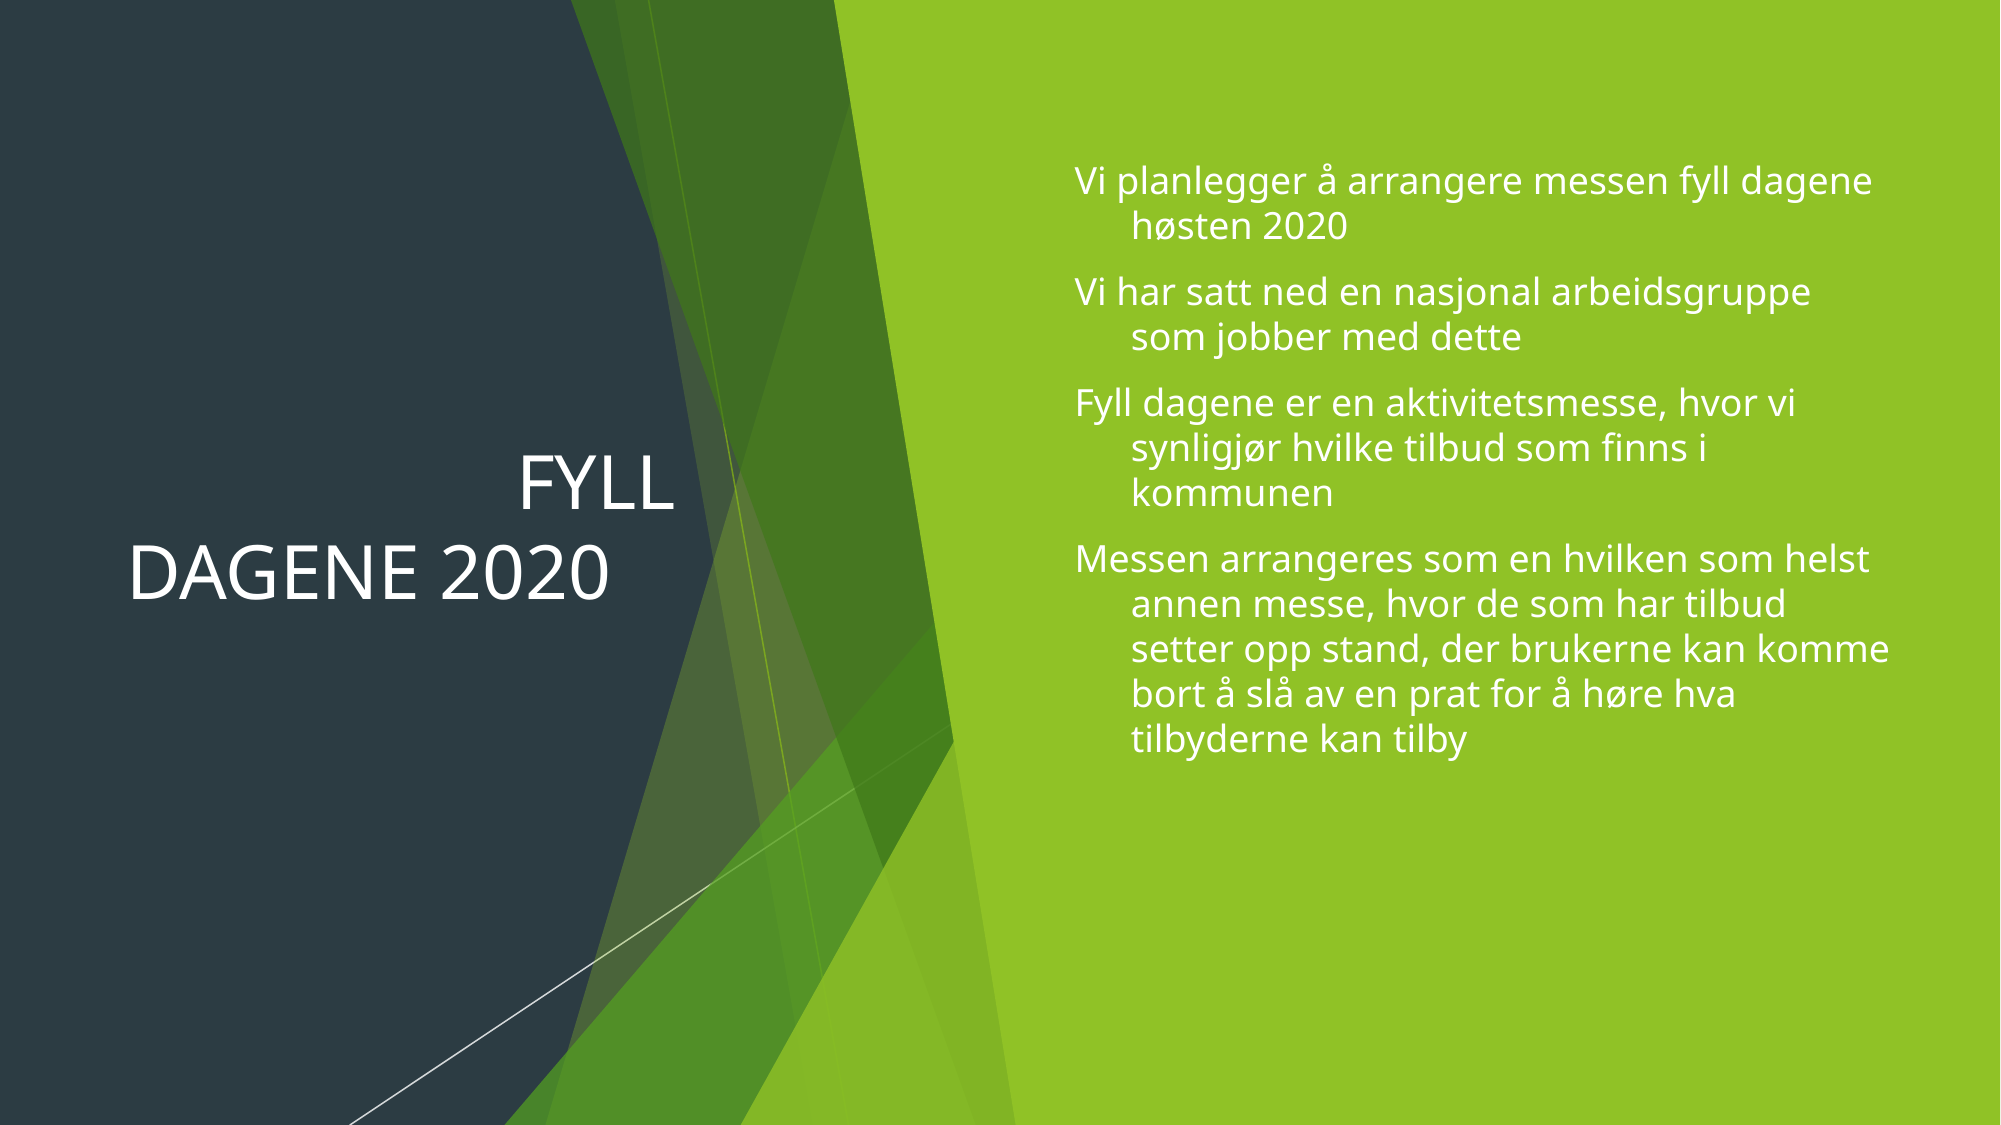

# FYLL DAGENE 2020
Vi planlegger å arrangere messen fyll dagene høsten 2020
Vi har satt ned en nasjonal arbeidsgruppe som jobber med dette
Fyll dagene er en aktivitetsmesse, hvor vi synligjør hvilke tilbud som finns i kommunen
Messen arrangeres som en hvilken som helst annen messe, hvor de som har tilbud setter opp stand, der brukerne kan komme bort å slå av en prat for å høre hva tilbyderne kan tilby